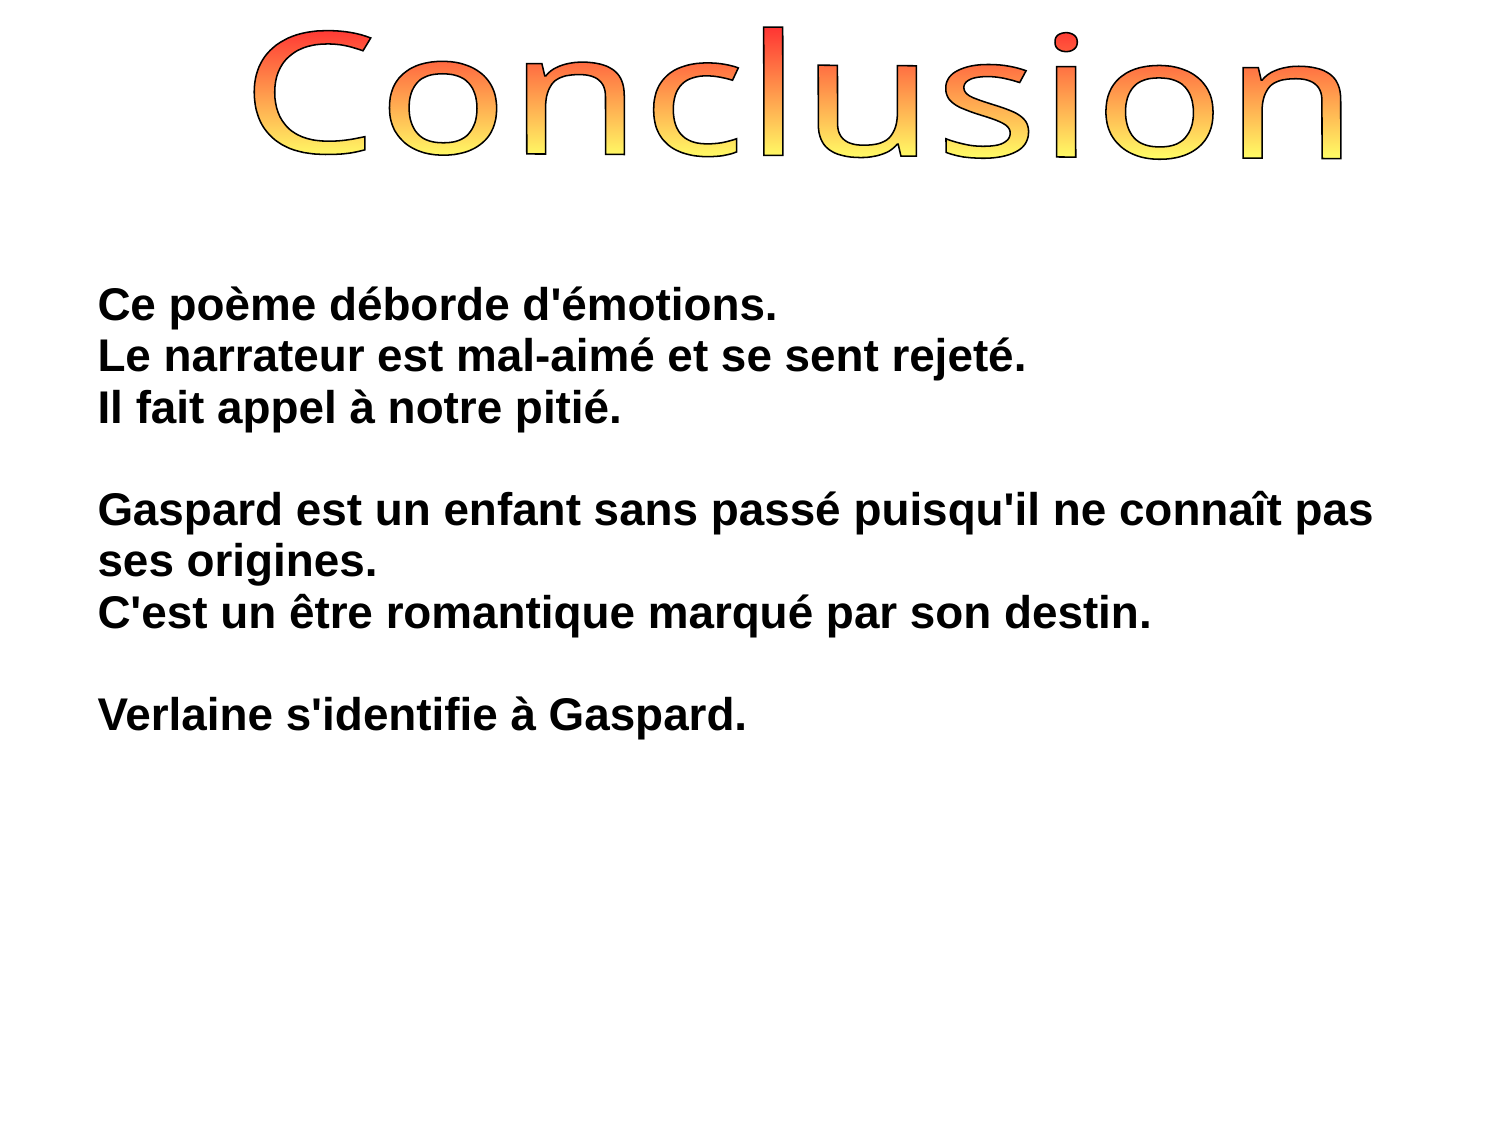

Conclusion
Ce poème déborde d'émotions.
Le narrateur est mal-aimé et se sent rejeté.
Il fait appel à notre pitié.
Gaspard est un enfant sans passé puisqu'il ne connaît pas ses origines.
C'est un être romantique marqué par son destin.
Verlaine s'identifie à Gaspard.